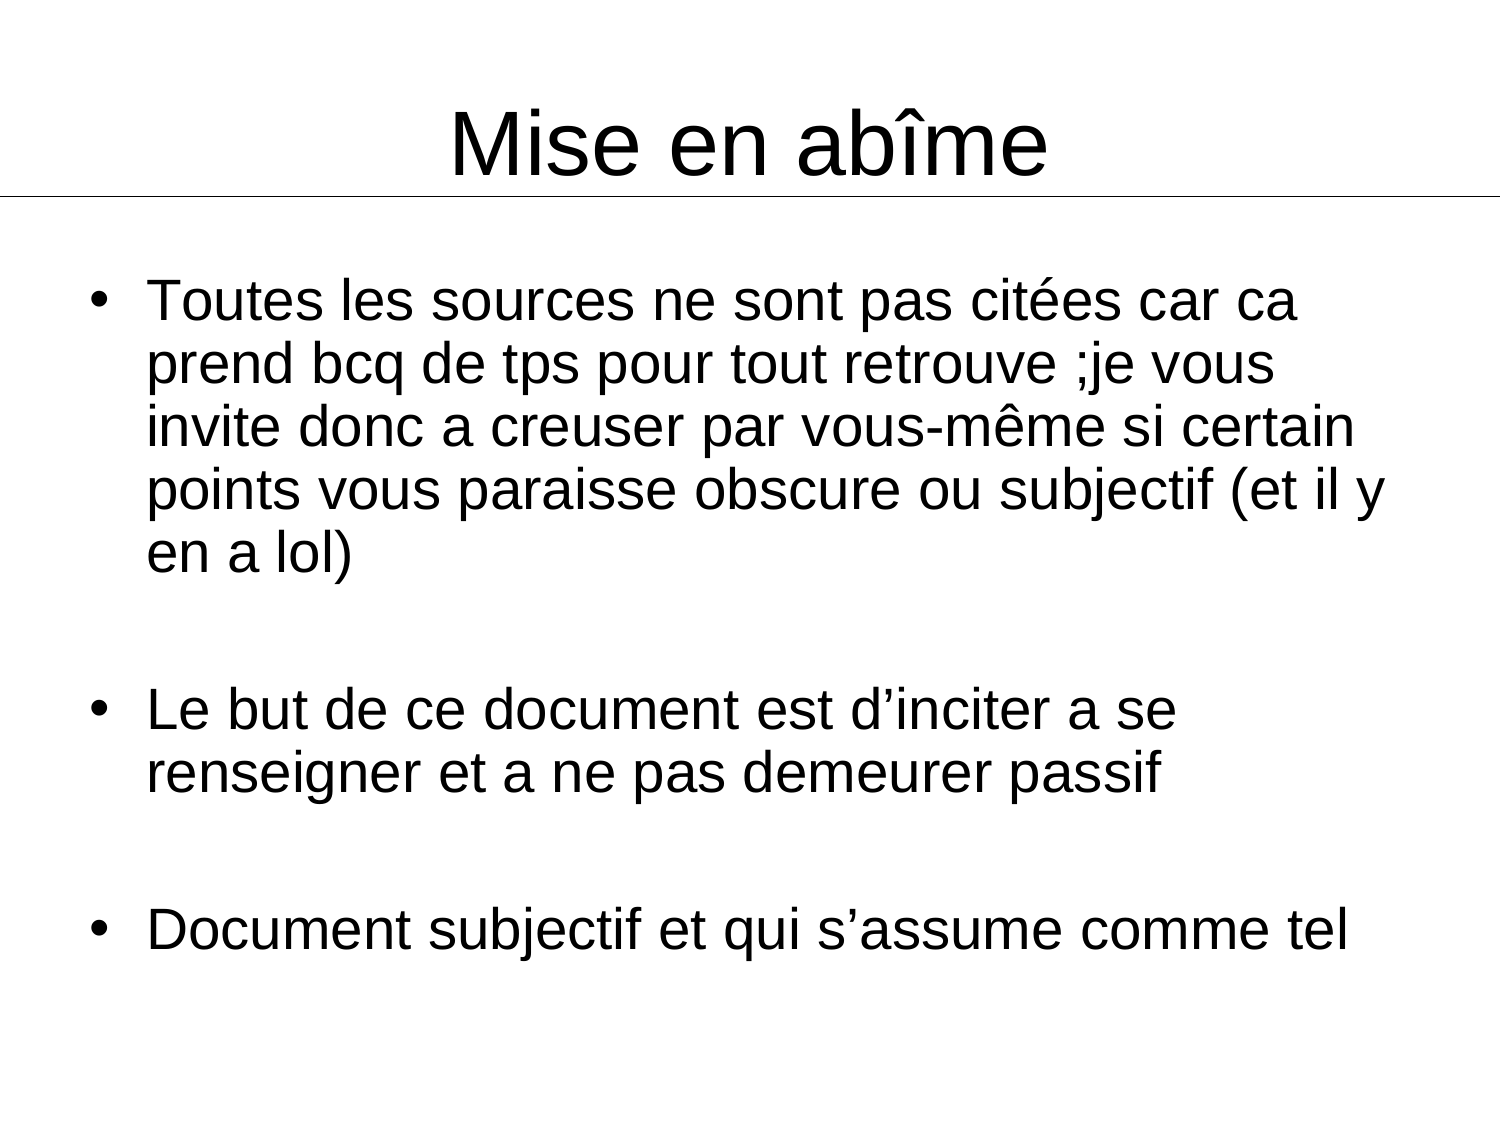

# Mise en abîme
Toutes les sources ne sont pas citées car ca prend bcq de tps pour tout retrouve ;je vous invite donc a creuser par vous-même si certain points vous paraisse obscure ou subjectif (et il y en a lol)
Le but de ce document est d’inciter a se renseigner et a ne pas demeurer passif
Document subjectif et qui s’assume comme tel